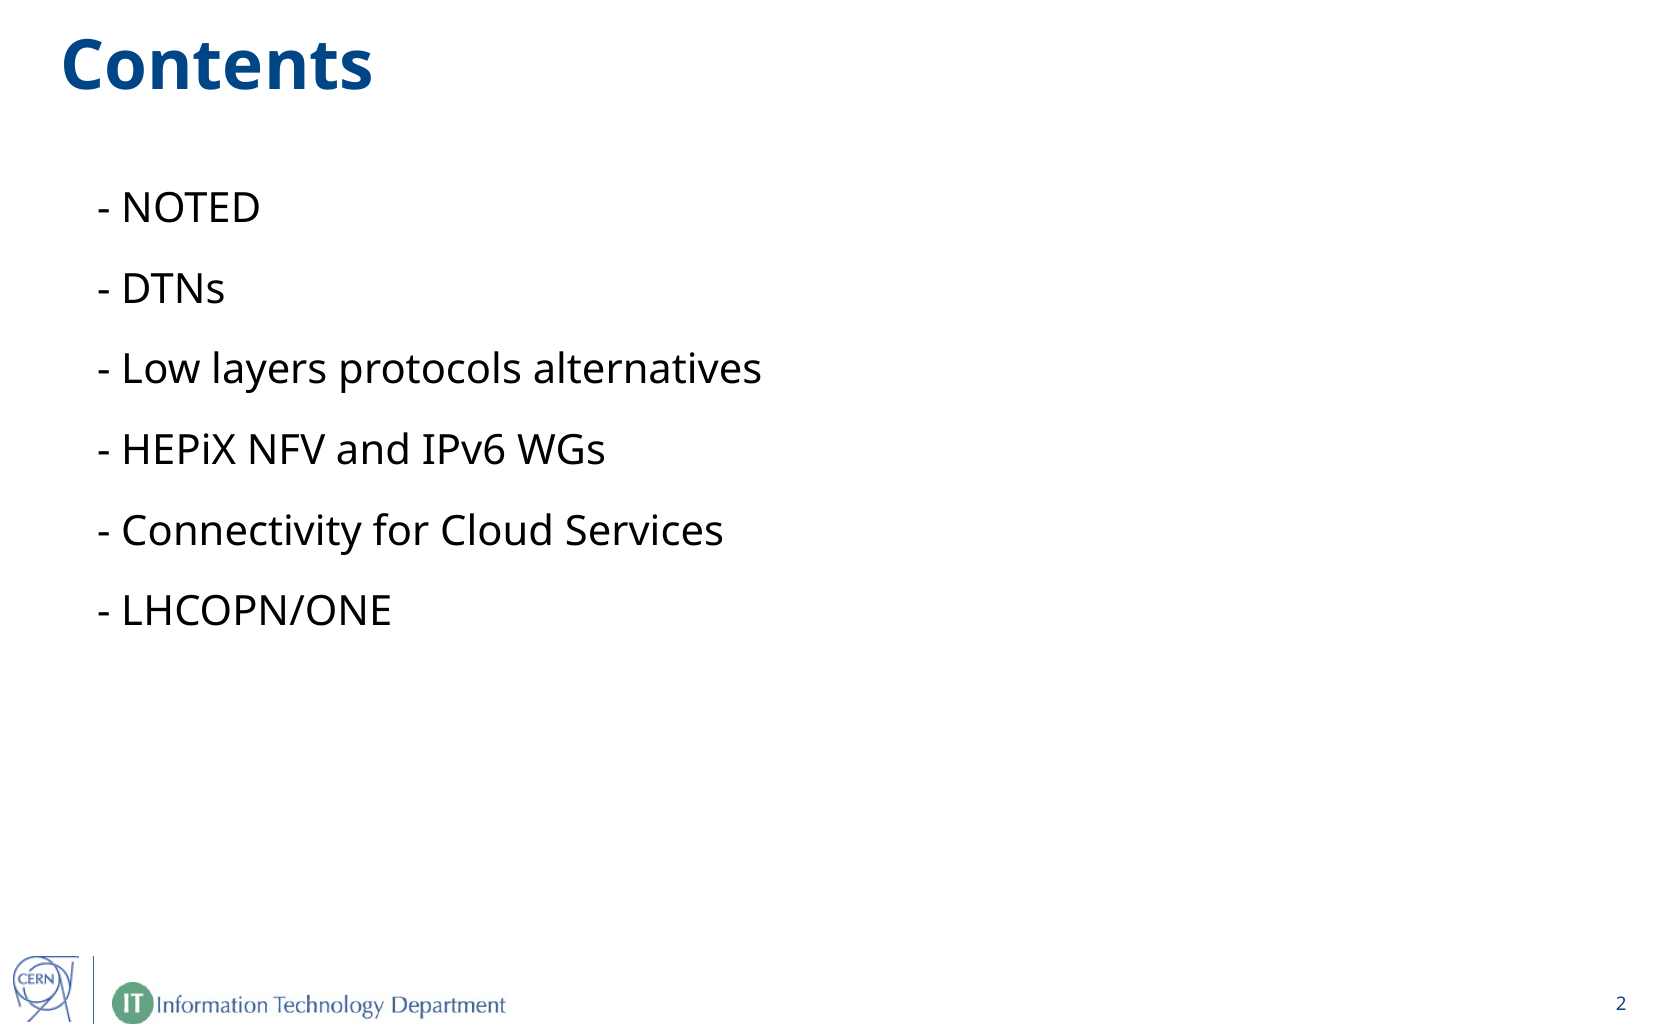

# Contents
- NOTED
- DTNs
- Low layers protocols alternatives
- HEPiX NFV and IPv6 WGs
- Connectivity for Cloud Services
- LHCOPN/ONE